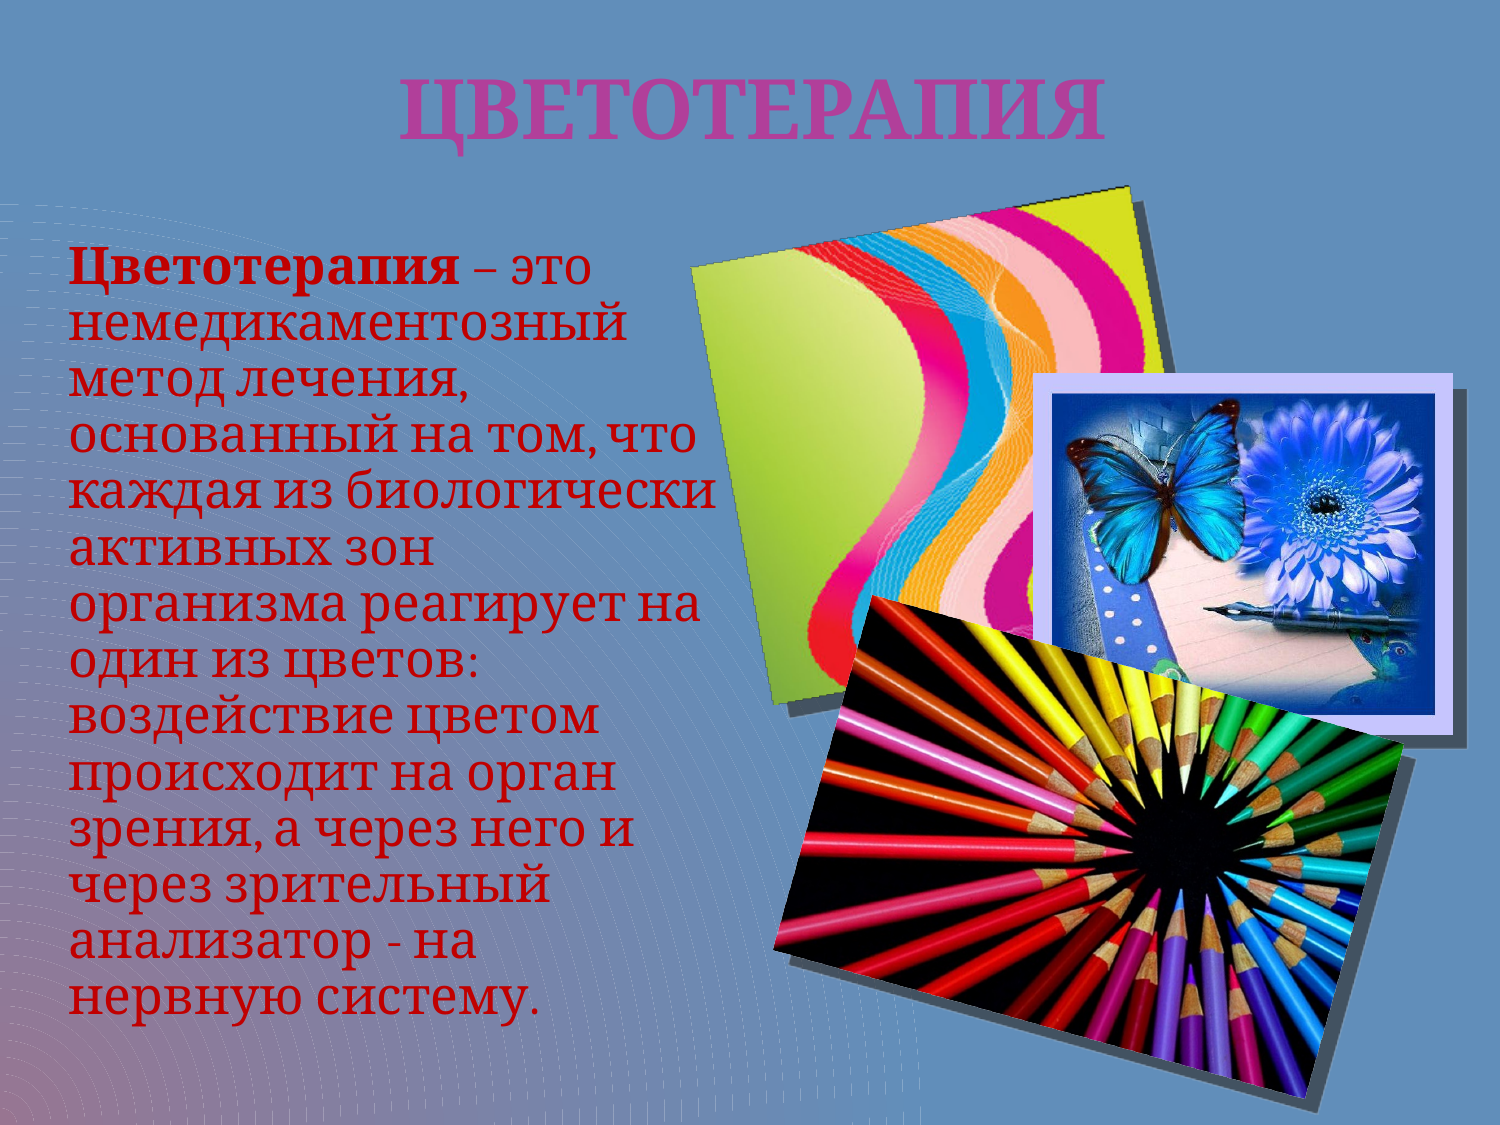

# Цветотерапия
Цветотерапия – это немедикаментозный метод лечения, основанный на том, что каждая из биологически активных зон организма реагирует на один из цветов: воздействие цветом происходит на орган зрения, а через него и через зрительный анализатор - на нервную систему.